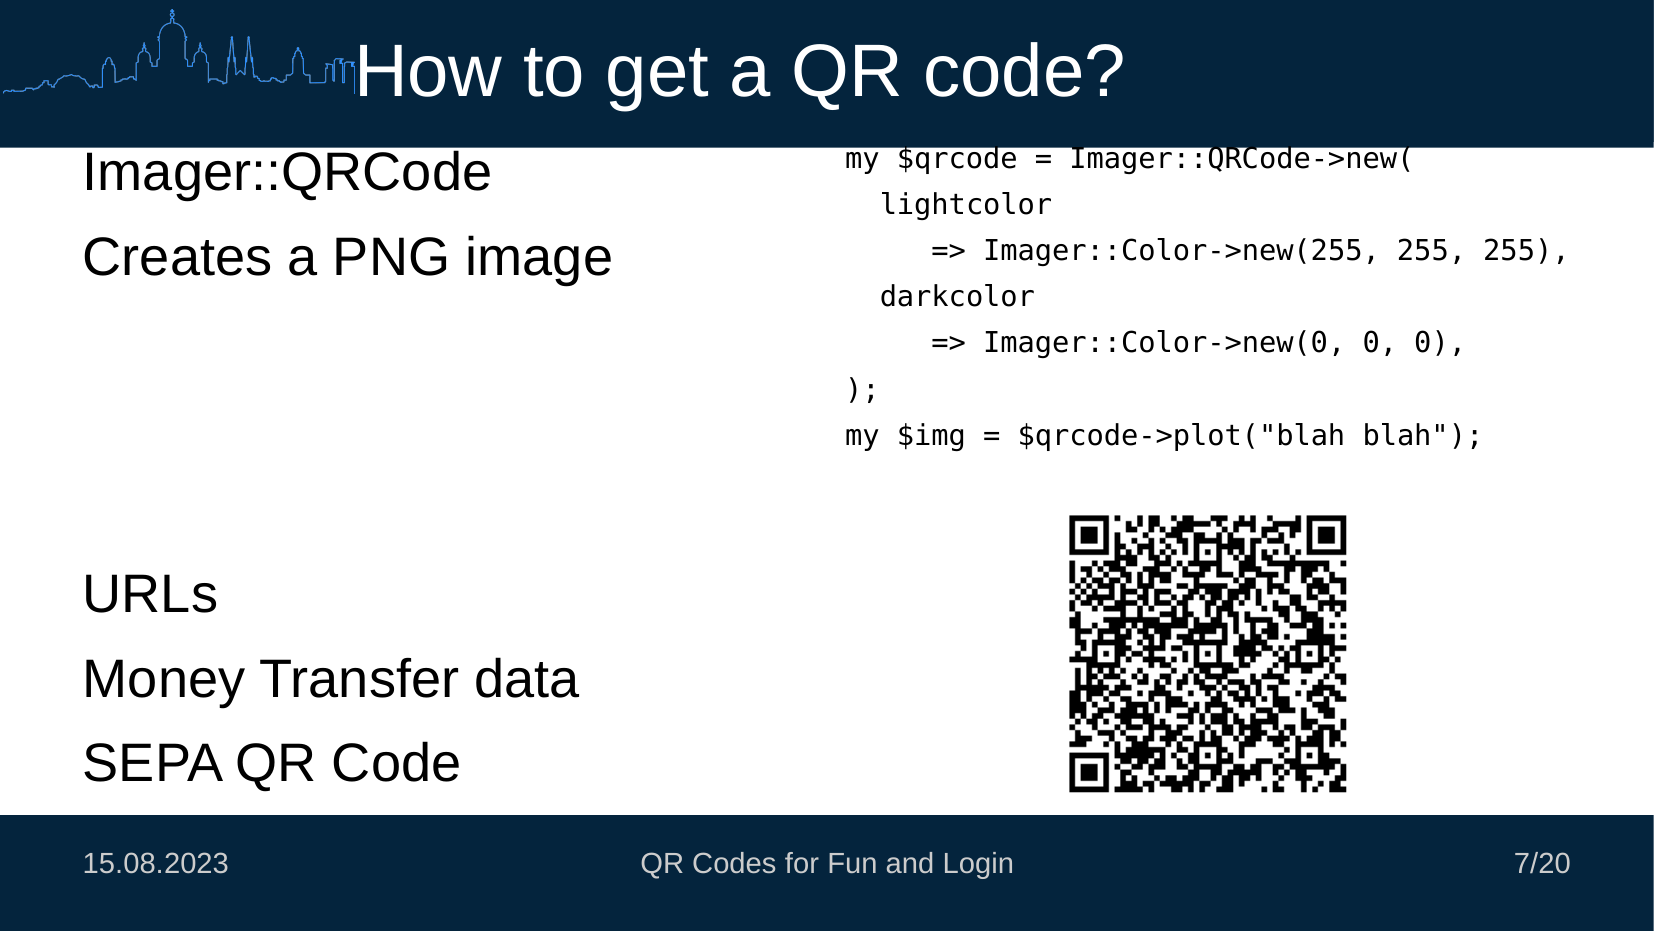

# How to get a QR code?
Imager::QRCode
Creates a PNG image
URLs
Money Transfer data
SEPA QR Code
my $qrcode = Imager::QRCode->new(
 lightcolor
 => Imager::Color->new(255, 255, 255),
 darkcolor
 => Imager::Color->new(0, 0, 0),
);
my $img = $qrcode->plot("blah blah");
08. März 2019
7